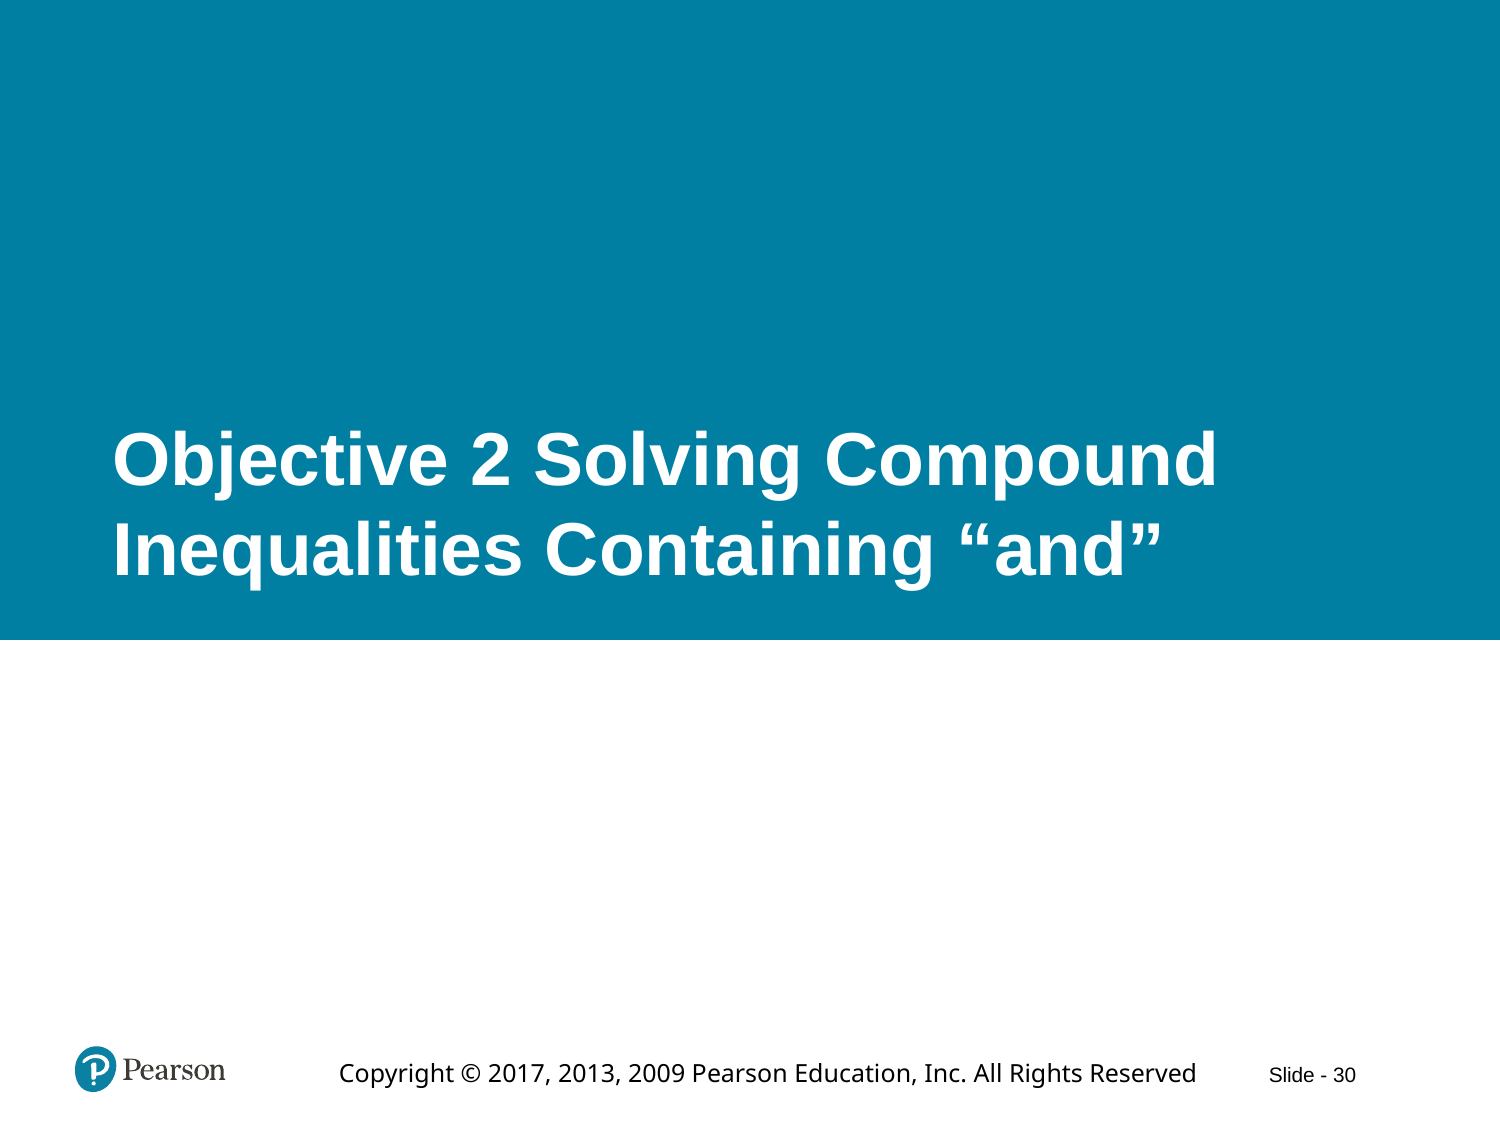

# Objective 2 Solving Compound Inequalities Containing “and”